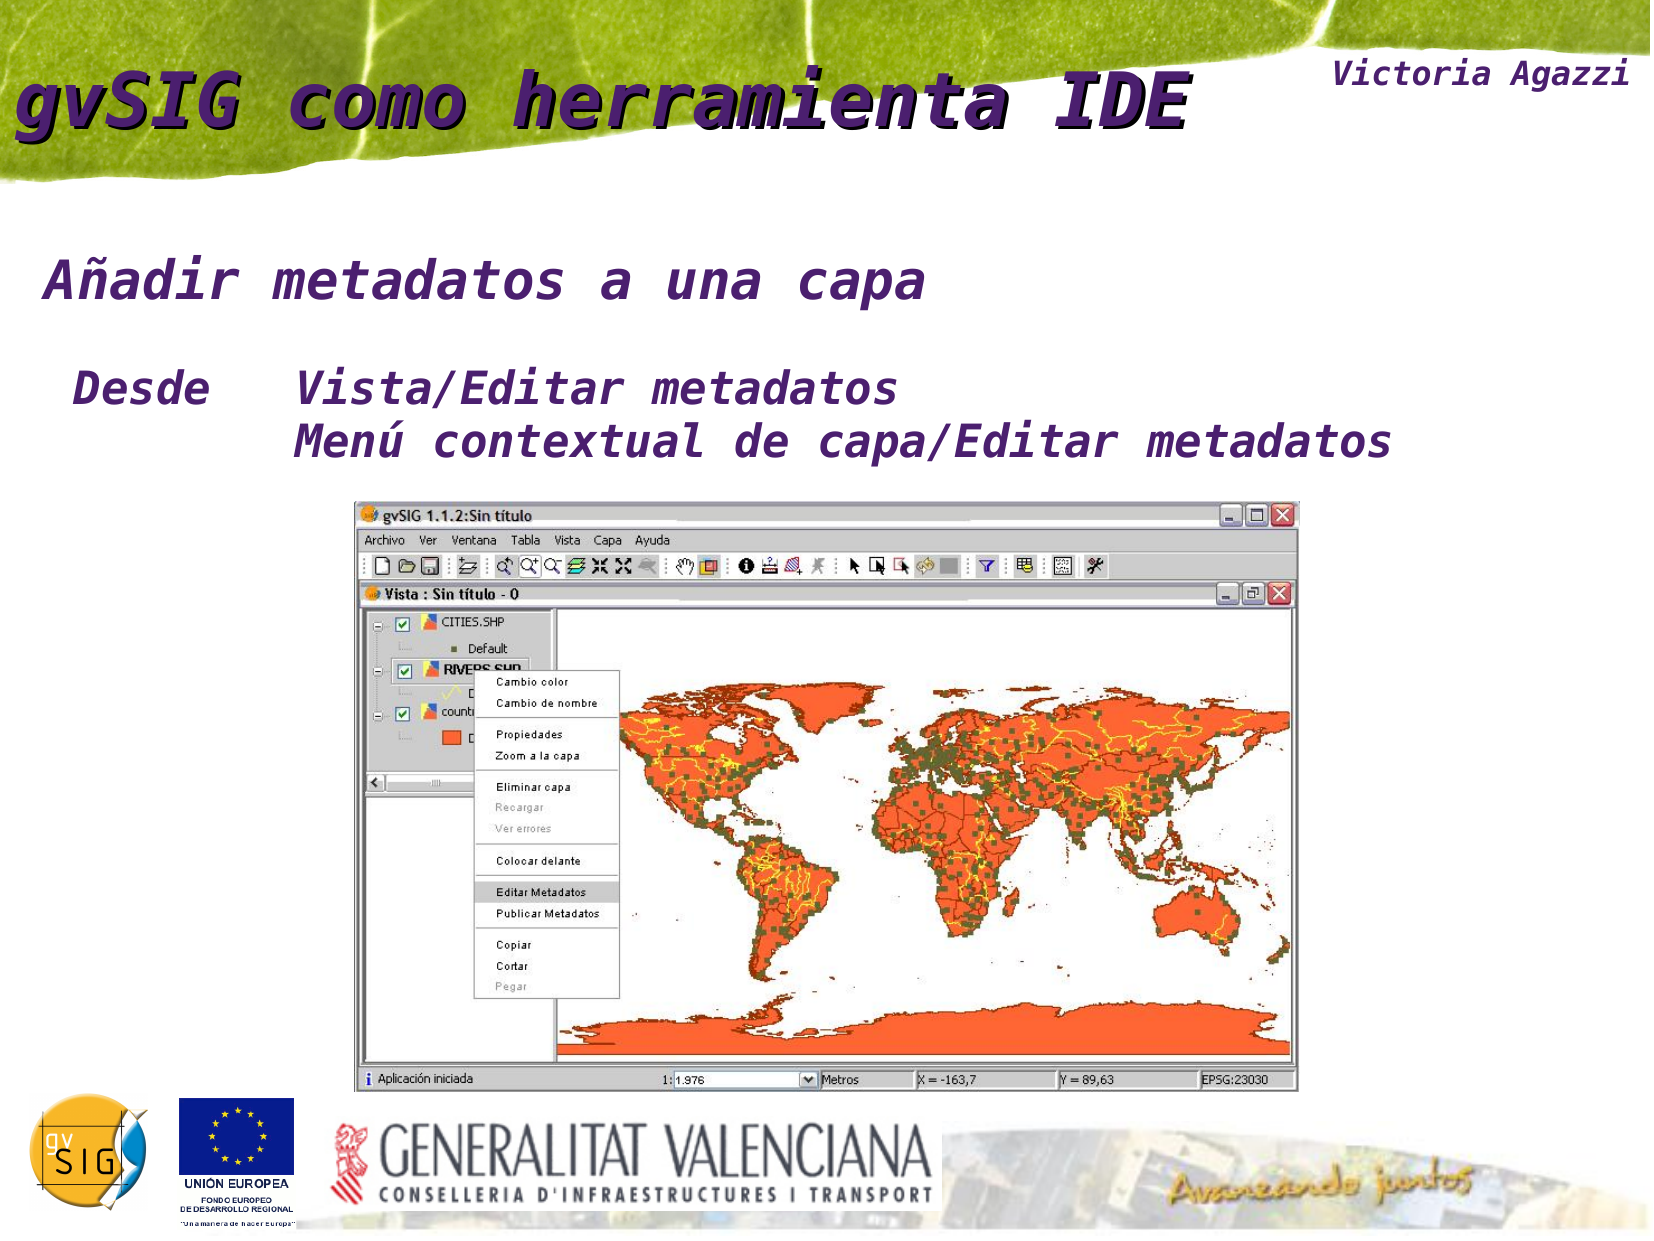

gvSIG como herramienta IDE
Victoria Agazzi
Añadir metadatos a una capa
Desde 	Vista/Editar metadatos
			Menú contextual de capa/Editar metadatos